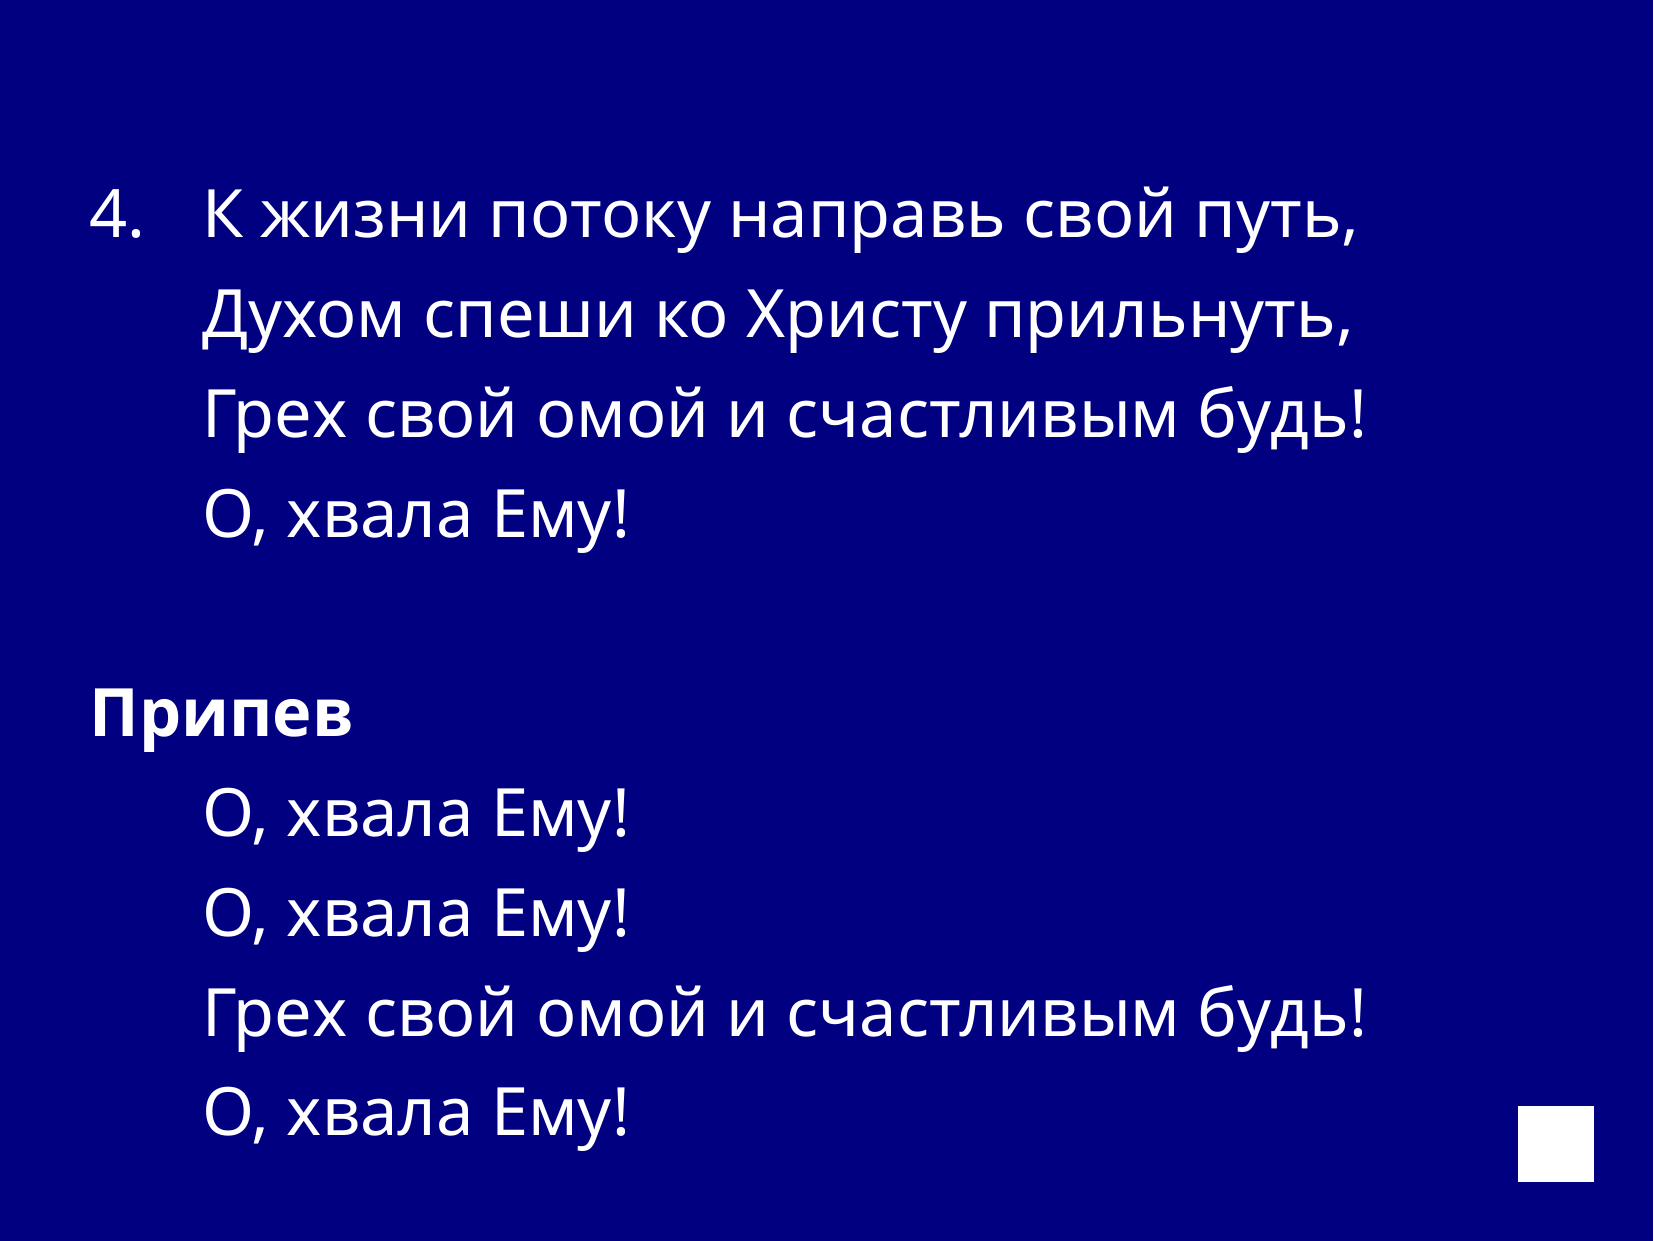

4.	К жизни потоку направь свой путь,
	Духом спеши ко Христу прильнуть,
	Грех свой омой и счастливым будь!
	О, хвала Ему!
Припев
	О, хвала Ему!
	О, хвала Ему!
	Грех свой омой и счастливым будь!
	О, хвала Ему!